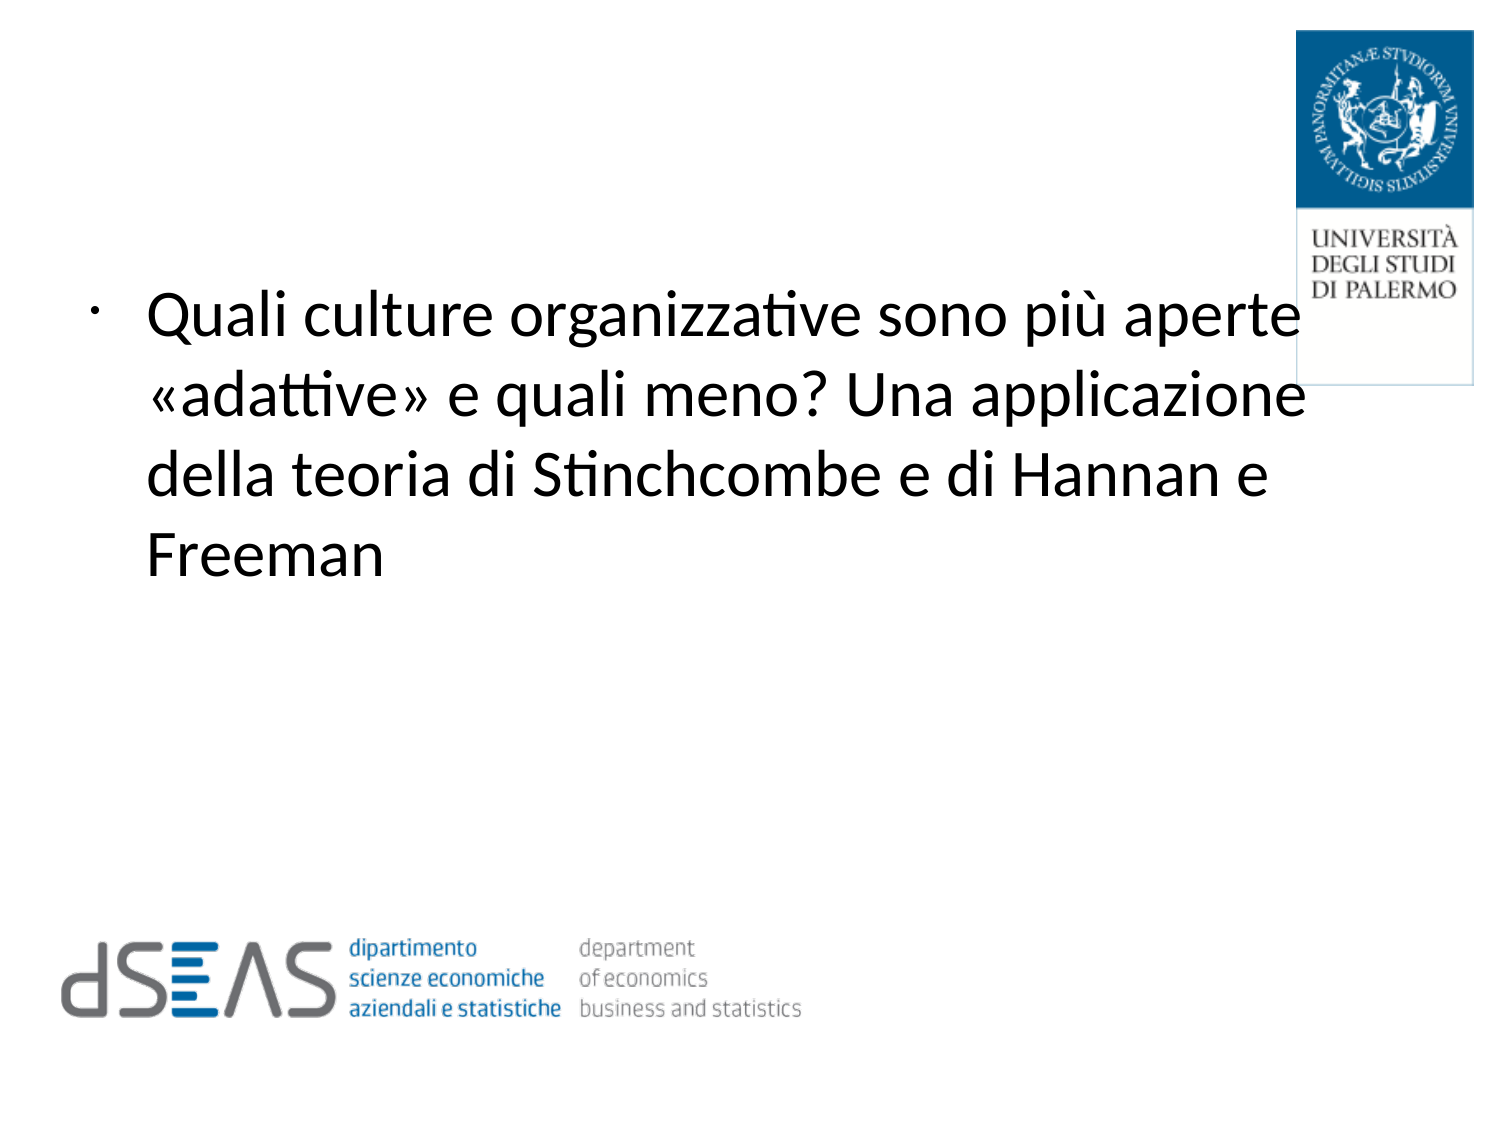

# Quali culture organizzative sono più aperte «adattive» e quali meno? Una applicazione della teoria di Stinchcombe e di Hannan e Freeman